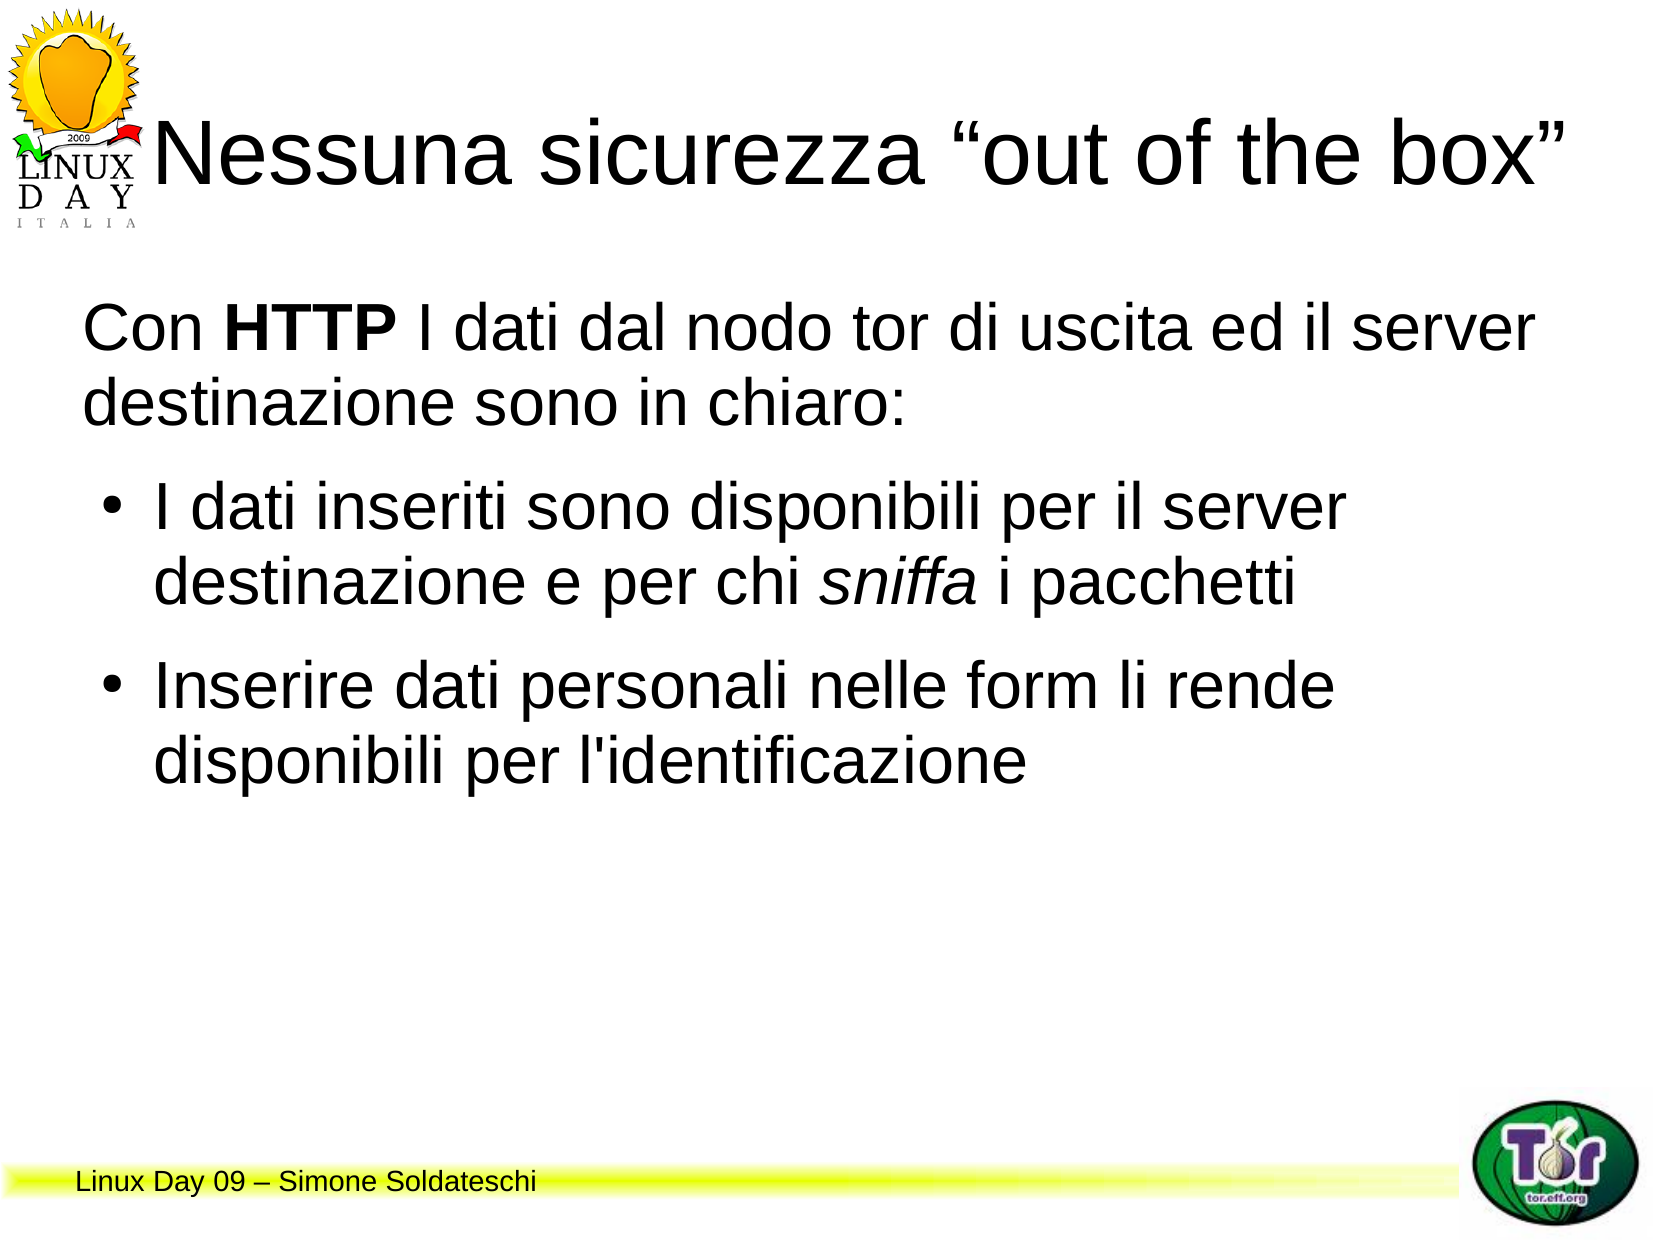

# Nessuna sicurezza “out of the box”
Con HTTP I dati dal nodo tor di uscita ed il server destinazione sono in chiaro:
I dati inseriti sono disponibili per il server destinazione e per chi sniffa i pacchetti
Inserire dati personali nelle form li rende disponibili per l'identificazione